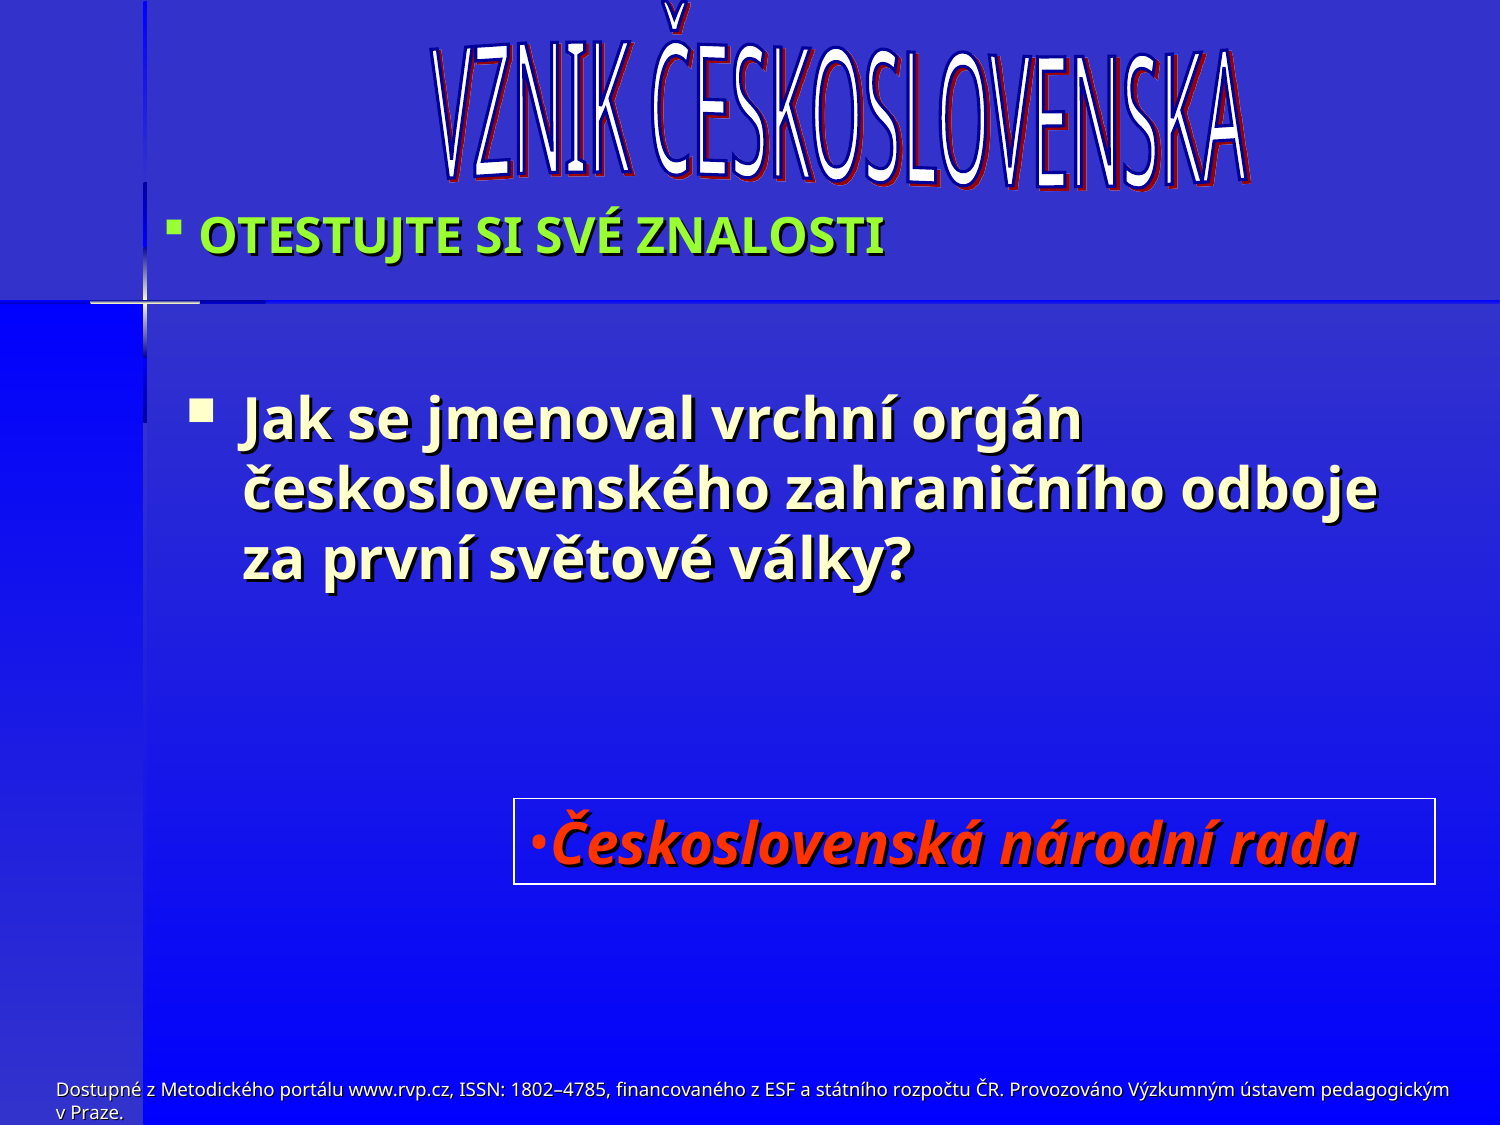

VZNIK ČESKOSLOVENSKA
 OTESTUJTE SI SVÉ ZNALOSTI
# Jak se jmenoval vrchní orgán československého zahraničního odboje za první světové války?
Československá národní rada
Dostupné z Metodického portálu www.rvp.cz, ISSN: 1802–4785, financovaného z ESF a státního rozpočtu ČR. Provozováno Výzkumným ústavem pedagogickým v Praze.